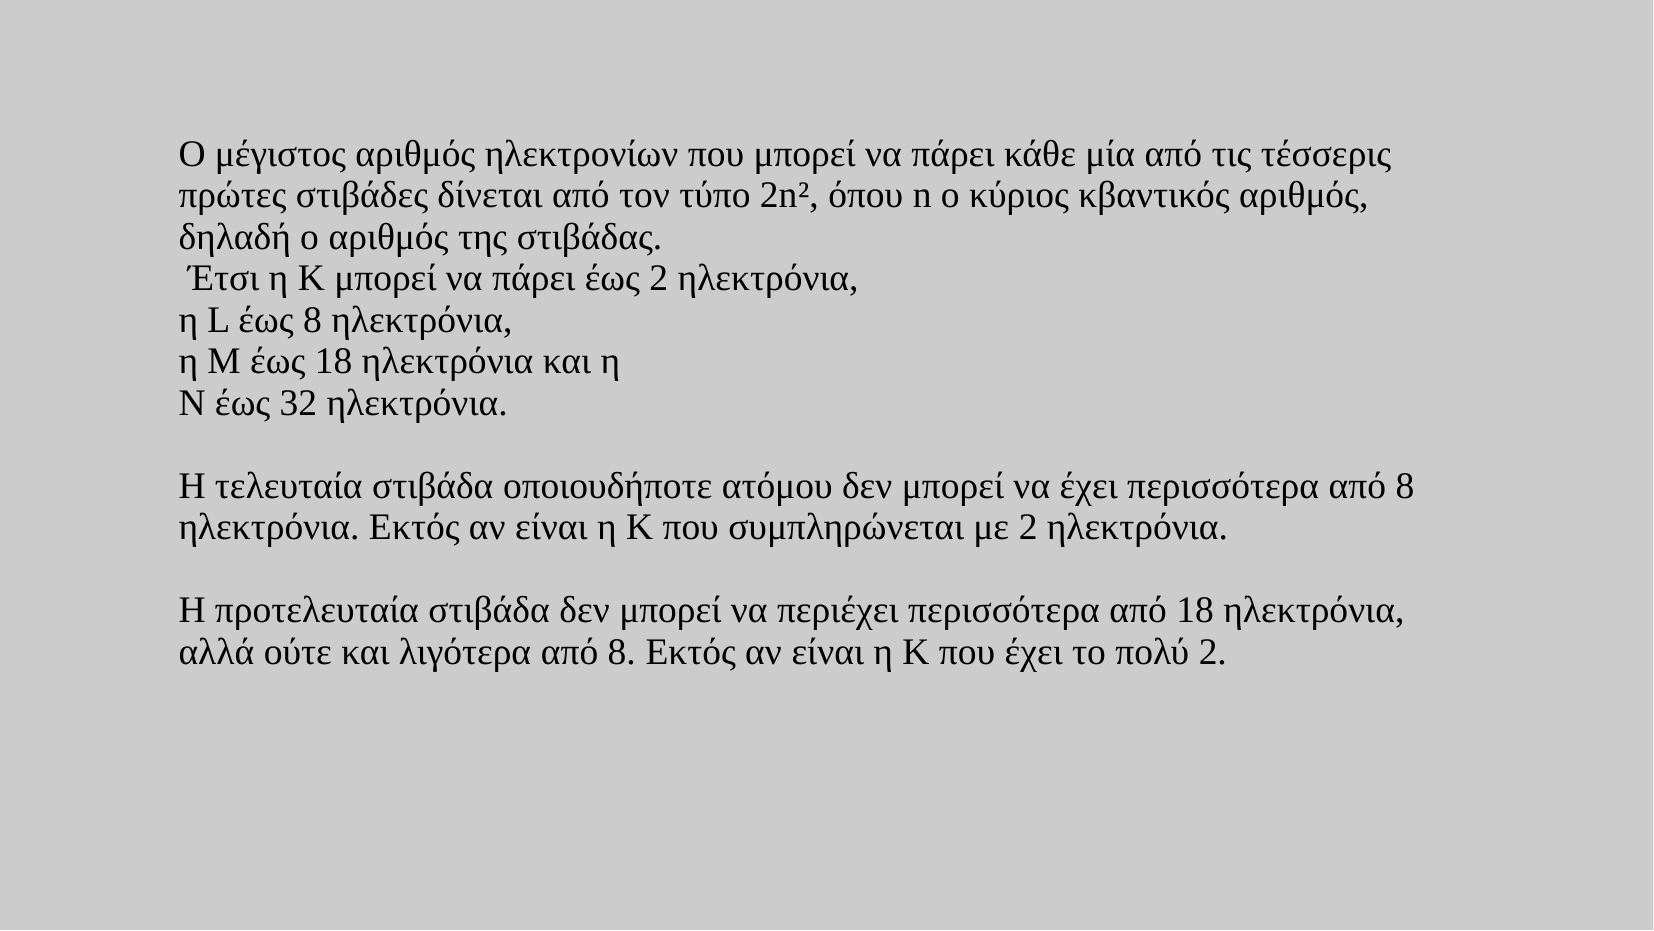

Ο μέγιστος αριθμός ηλεκτρονίων που μπορεί να πάρει κάθε μία από τις τέσσερις πρώτες στιβάδες δίνεται από τον τύπο 2n², όπου n ο κύριος κβαντικός αριθμός, δηλαδή ο αριθμός της στιβάδας.
 Έτσι η Κ μπορεί να πάρει έως 2 ηλεκτρόνια,
η L έως 8 ηλεκτρόνια,
η Μ έως 18 ηλεκτρόνια και η
Ν έως 32 ηλεκτρόνια.
Η τελευταία στιβάδα οποιουδήποτε ατόμου δεν μπορεί να έχει περισσότερα από 8 ηλεκτρόνια. Εκτός αν είναι η Κ που συμπληρώνεται με 2 ηλεκτρόνια.
Η προτελευταία στιβάδα δεν μπορεί να περιέχει περισσότερα από 18 ηλεκτρόνια, αλλά ούτε και λιγότερα από 8. Εκτός αν είναι η Κ που έχει το πολύ 2.